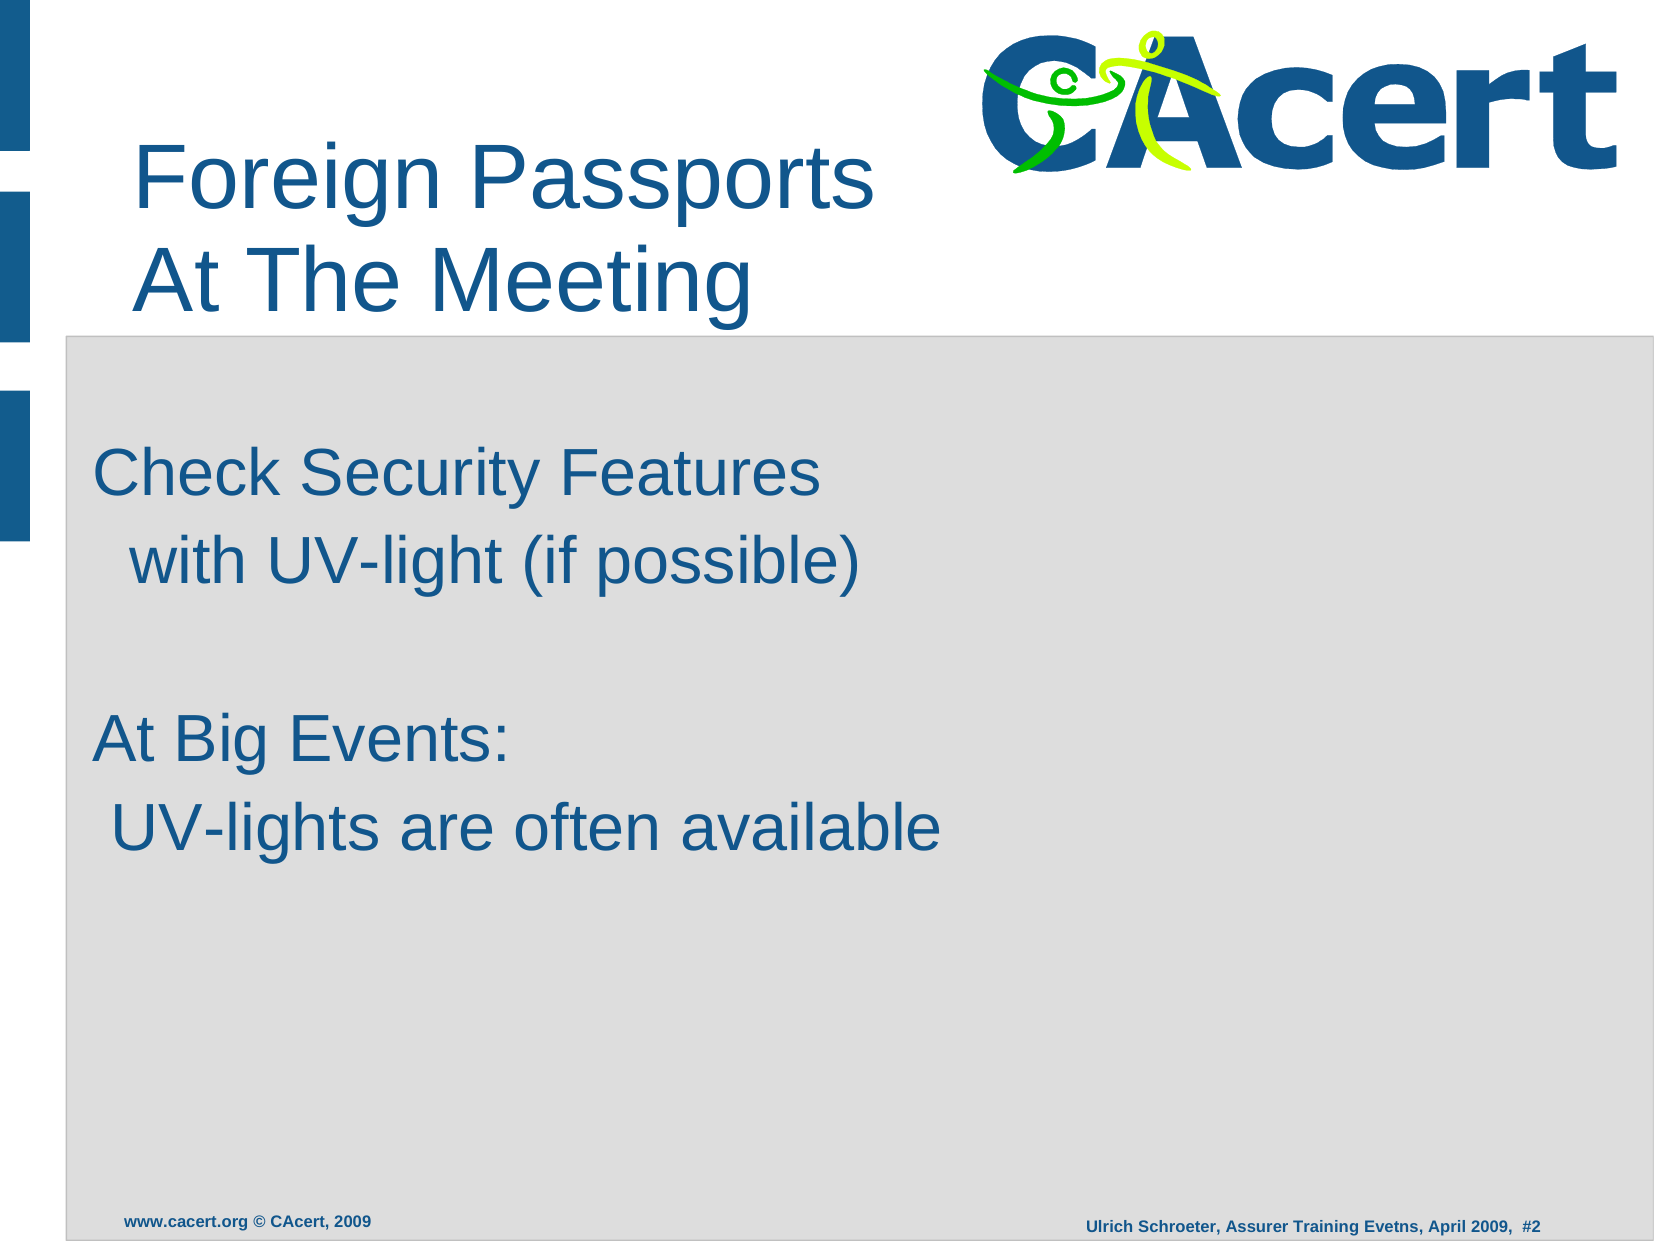

Foreign Passports
At The Meeting
 Check Security Features
 with UV-light (if possible)
 At Big Events:
 UV-lights are often available